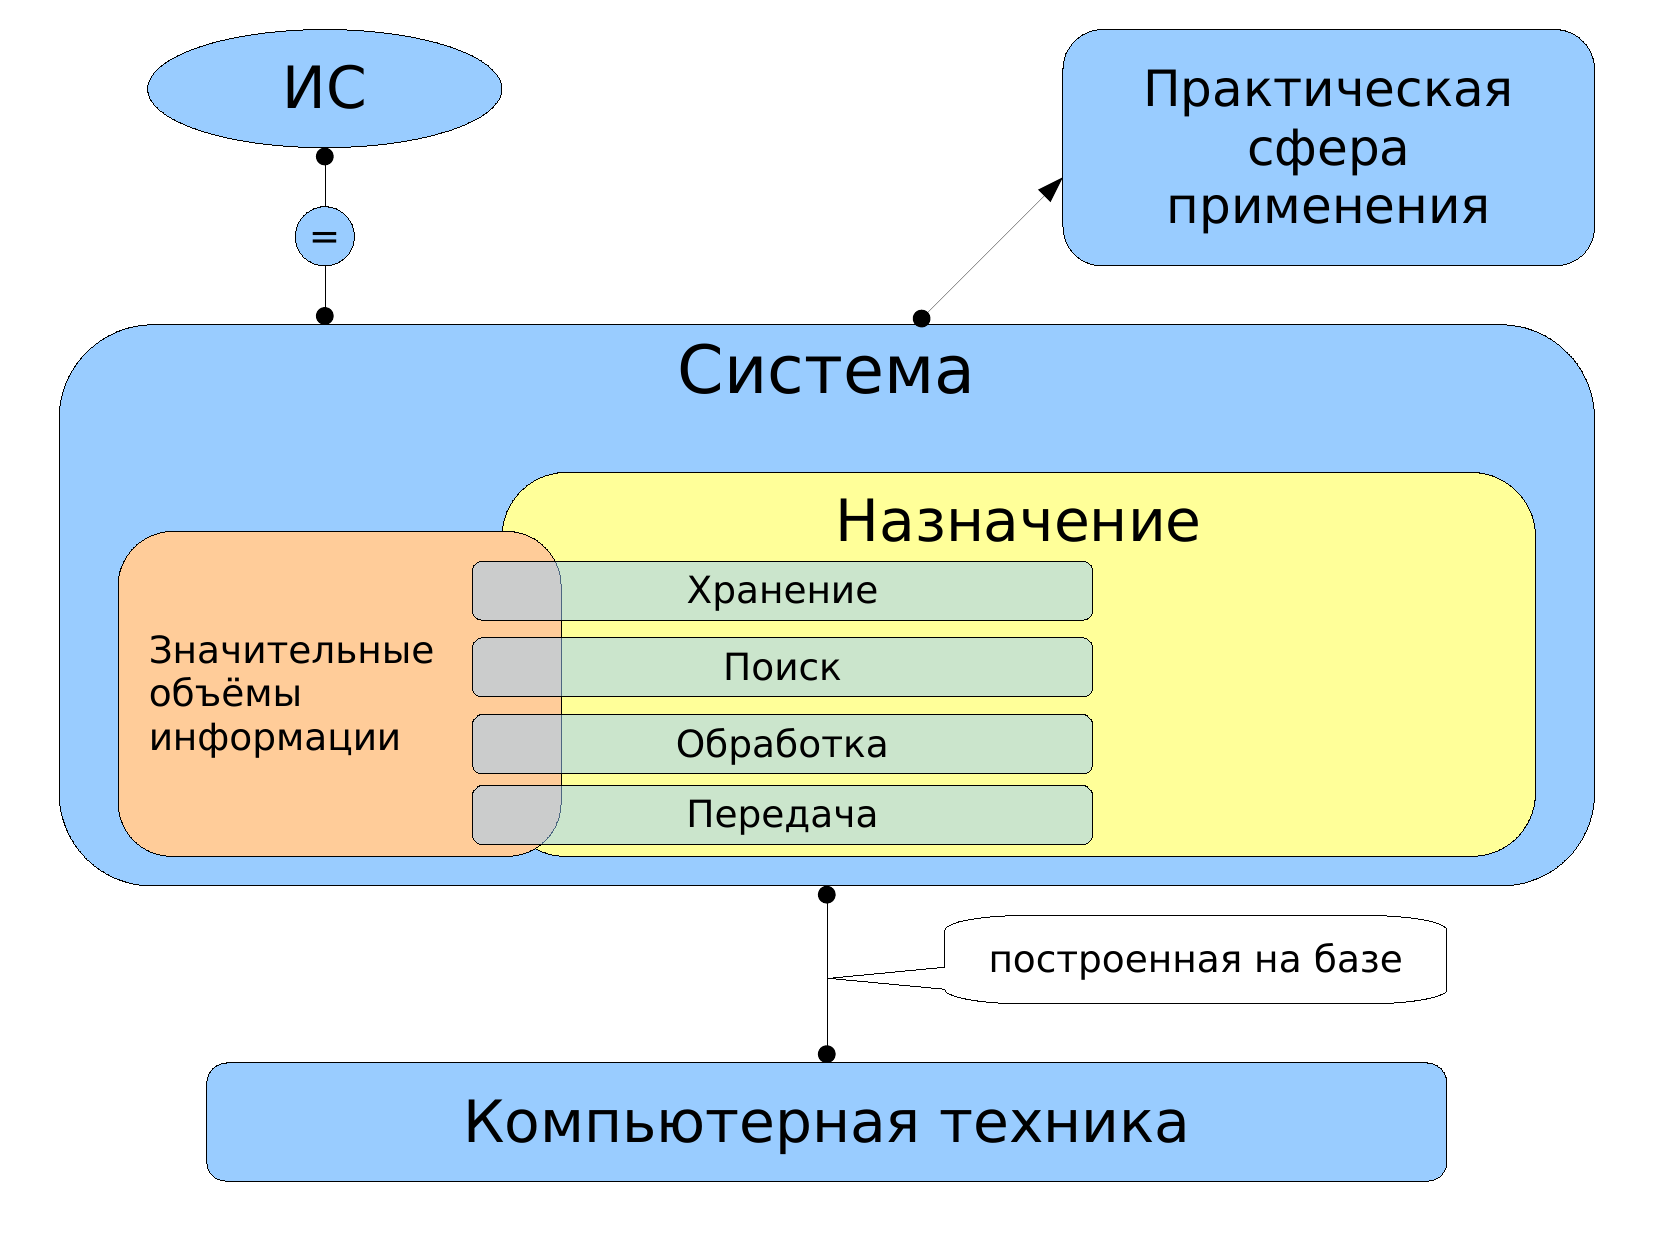

ИС
Практическая
сфера
применения
=
Система
Назначение
Значительные
объёмы
информации
Хранение
Поиск
Обработка
Передача
построенная на базе
Компьютерная техника